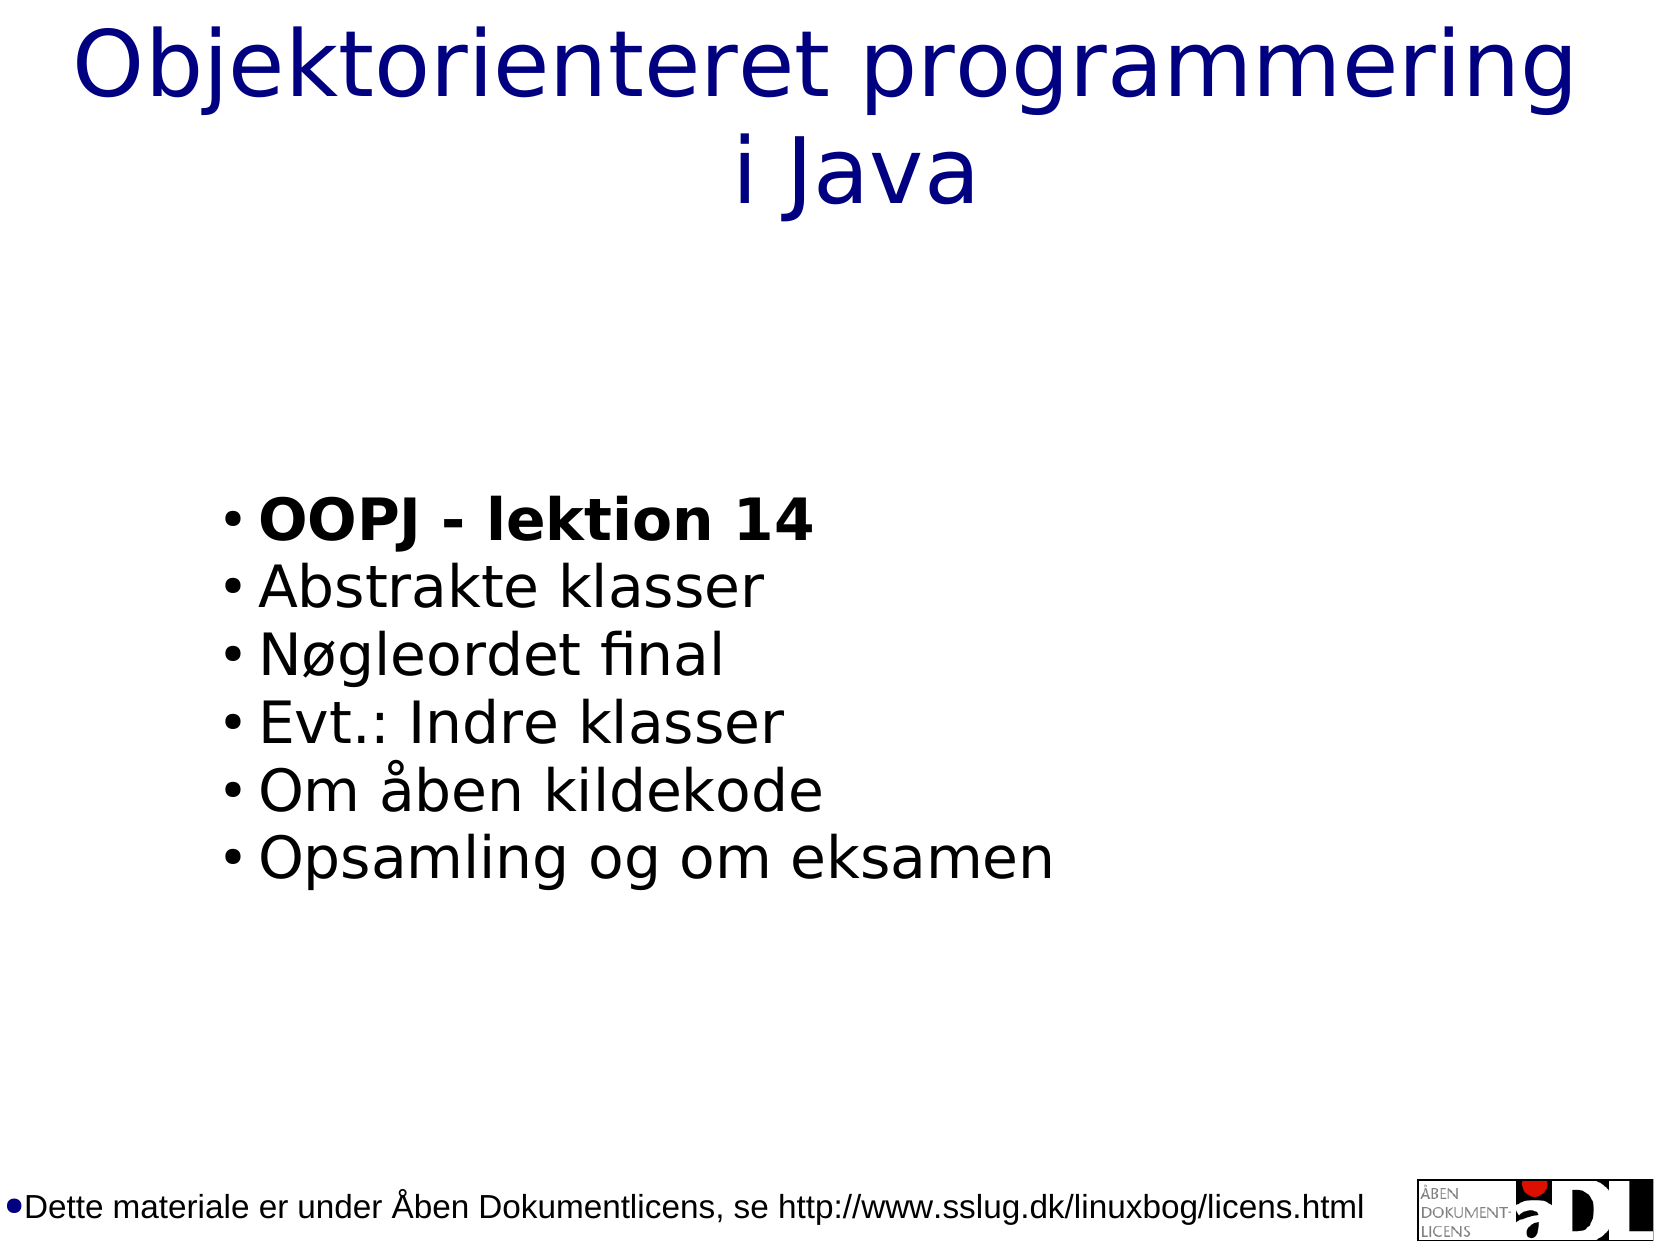

# Objektorienteret programmering i Java
OOPJ - lektion 14
Abstrakte klasser
Nøgleordet final
Evt.: Indre klasser
Om åben kildekode
Opsamling og om eksamen
Dette materiale er under Åben Dokumentlicens, se http://www.sslug.dk/linuxbog/licens.html